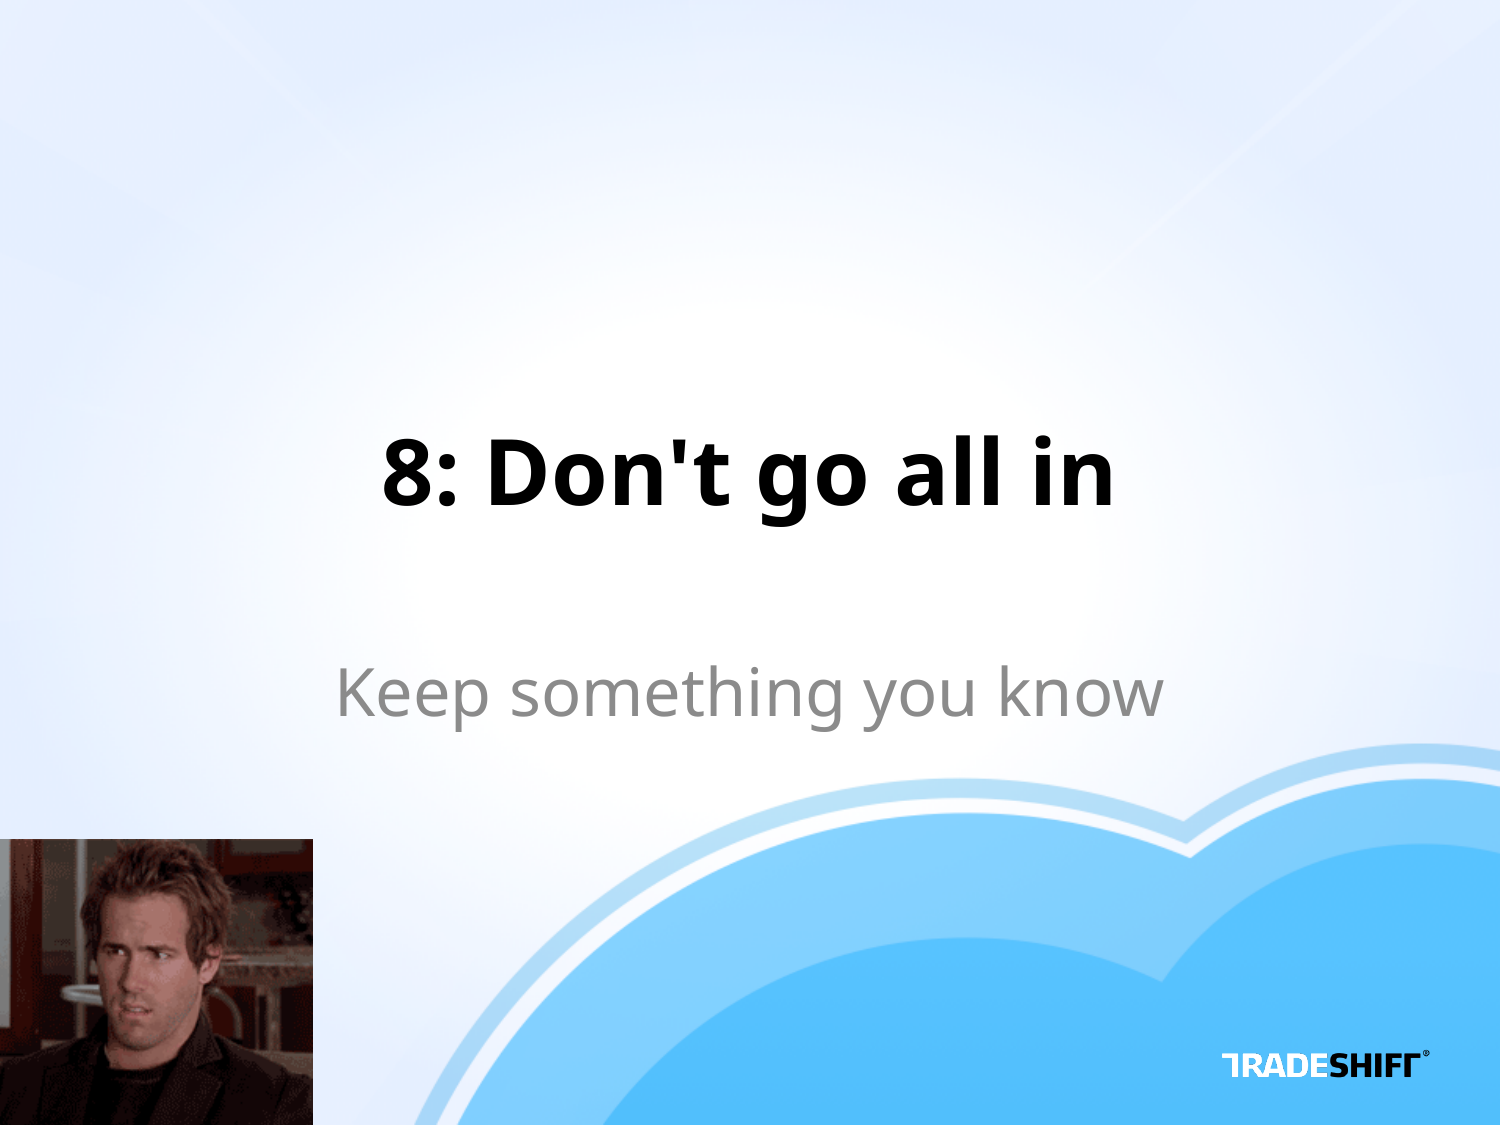

# 8: Don't go all in
Keep something you know